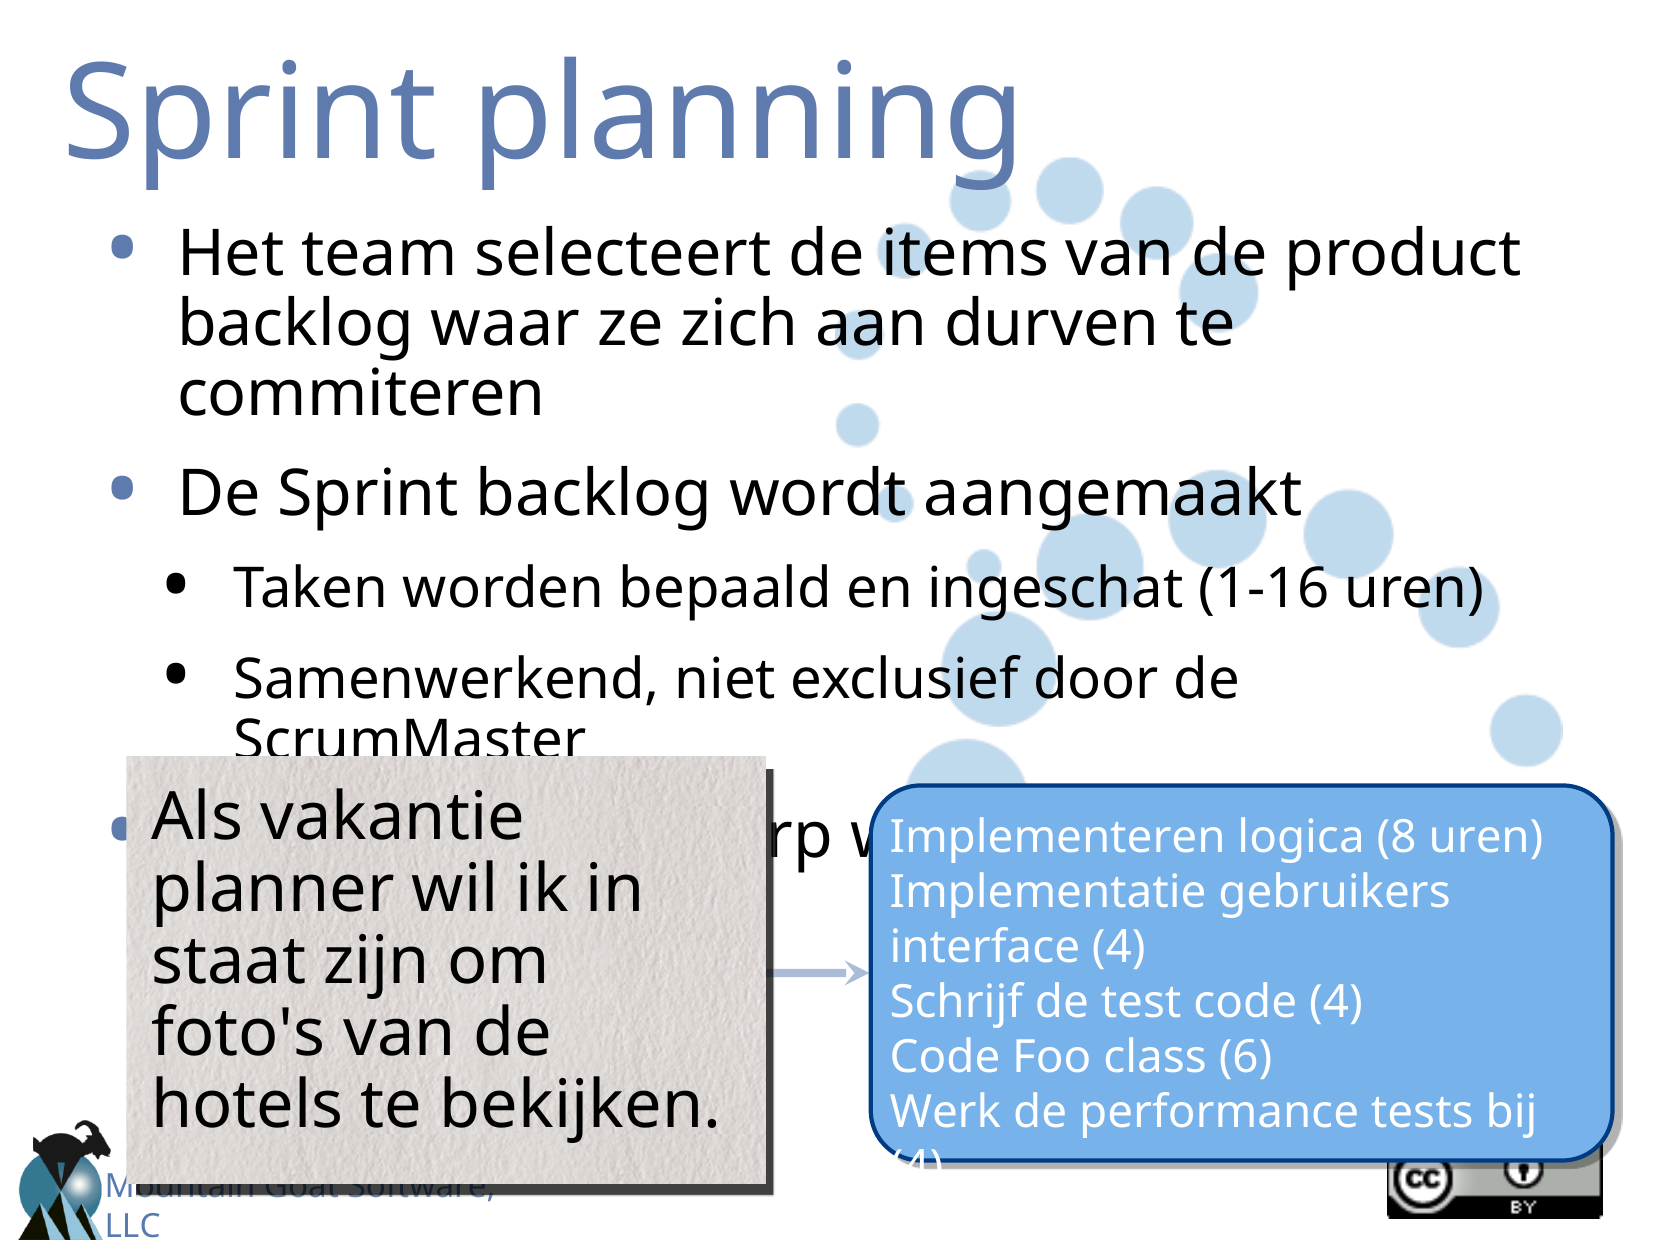

# Sprint planning
Het team selecteert de items van de product backlog waar ze zich aan durven te commiteren
De Sprint backlog wordt aangemaakt
Taken worden bepaald en ingeschat (1-16 uren)
Samenwerkend, niet exclusief door de ScrumMaster
Hoog niveau ontwerp wordt meegenomen
Als vakantie planner wil ik in staat zijn om foto's van de hotels te bekijken.
Implementeren logica (8 uren)
Implementatie gebruikers interface (4)
Schrijf de test code (4)
Code Foo class (6)
Werk de performance tests bij (4)